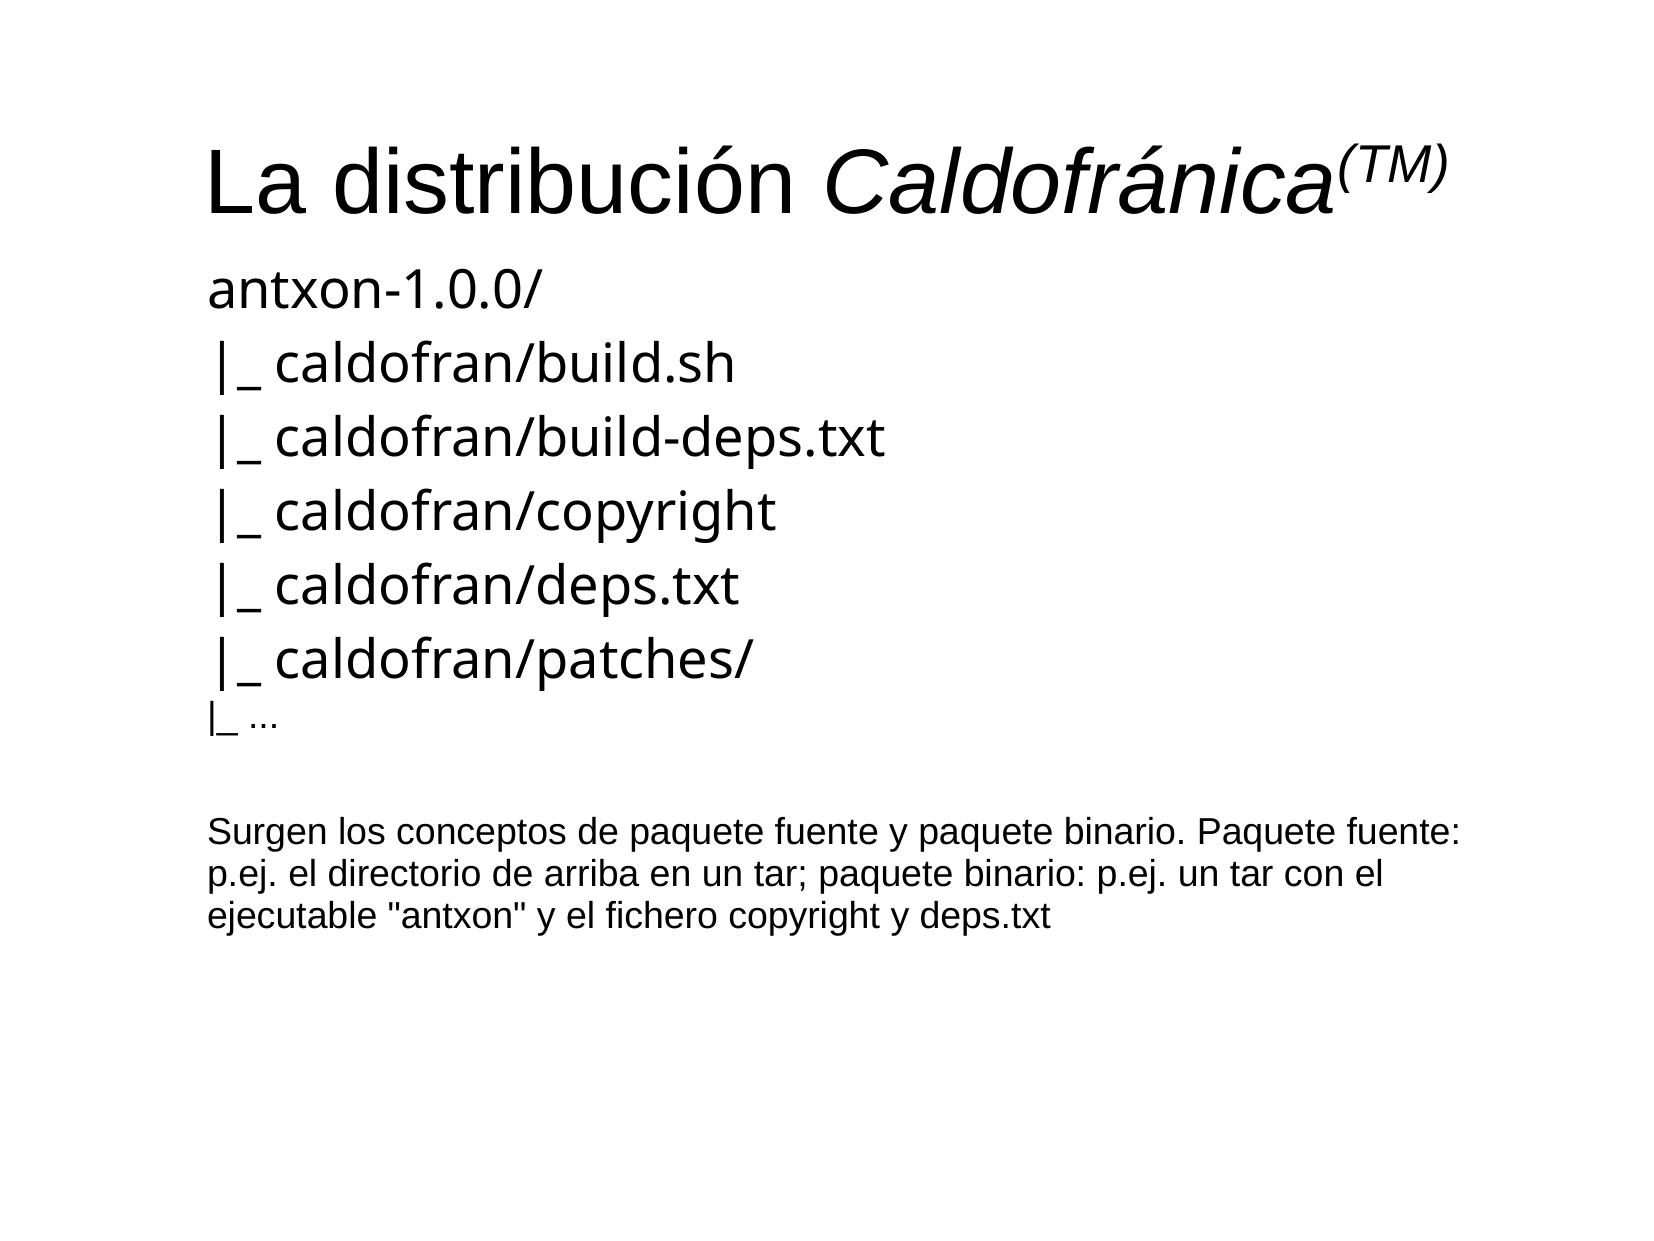

La distribución Caldofránica(TM)
antxon-1.0.0/
|_ caldofran/build.sh
|_ caldofran/build-deps.txt
|_ caldofran/copyright
|_ caldofran/deps.txt
|_ caldofran/patches/
|_ ...
Surgen los conceptos de paquete fuente y paquete binario. Paquete fuente: p.ej. el directorio de arriba en un tar; paquete binario: p.ej. un tar con el ejecutable "antxon" y el fichero copyright y deps.txt